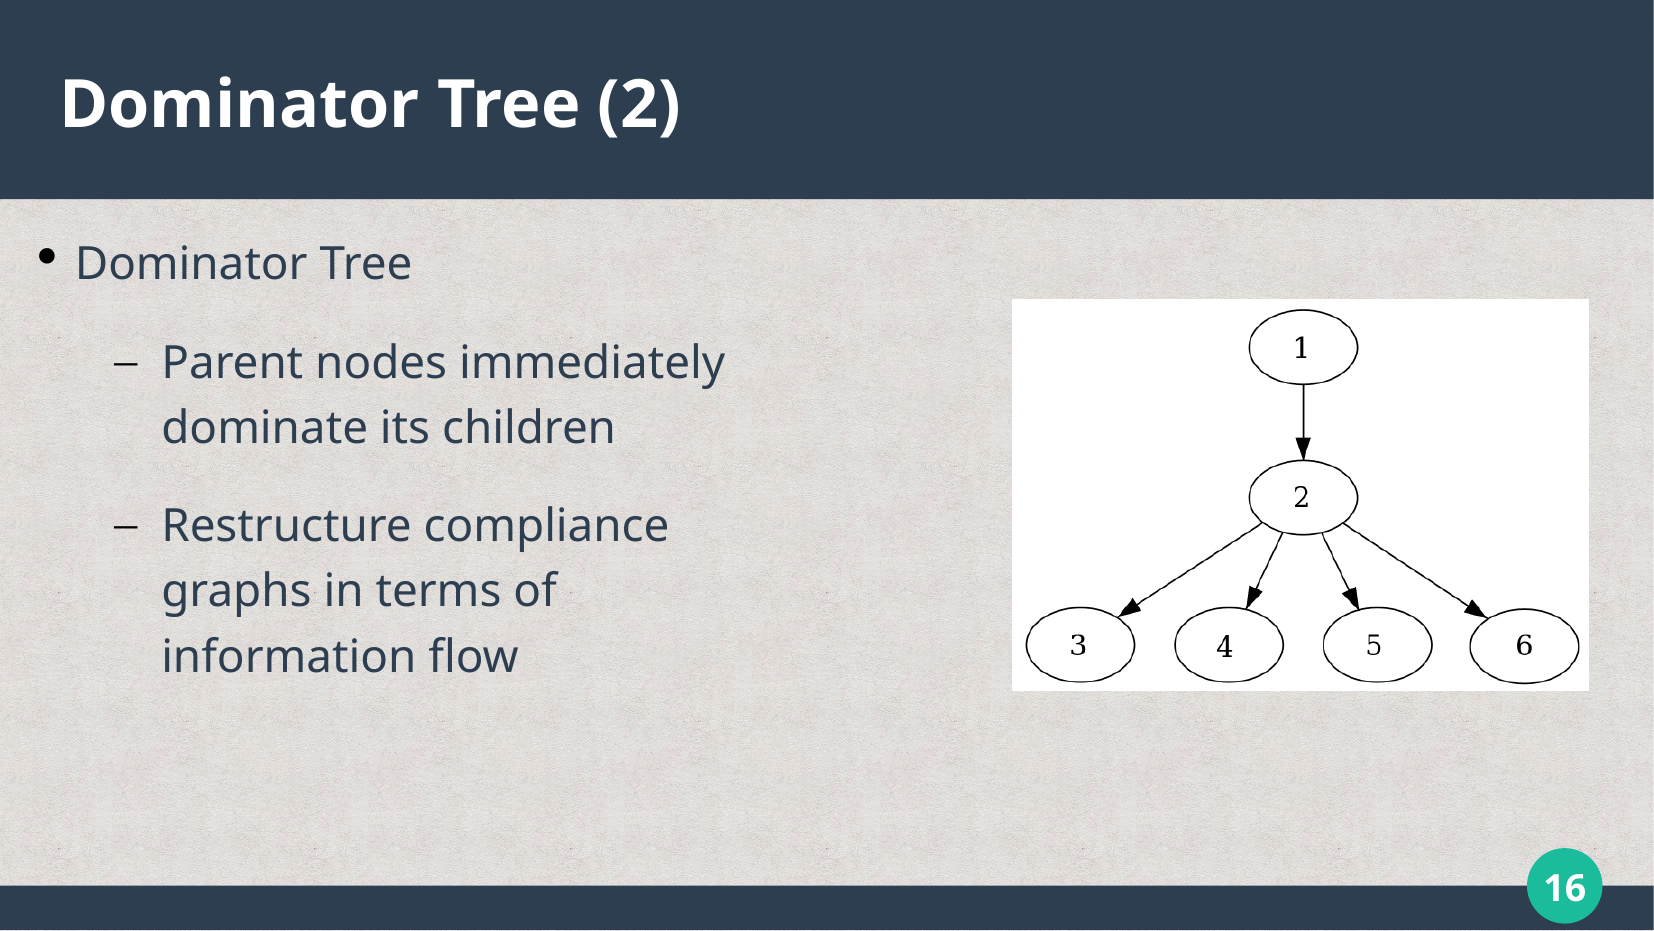

# Dominator Tree (2)
Dominator Tree
Parent nodes immediately dominate its children
Restructure compliance graphs in terms of information flow